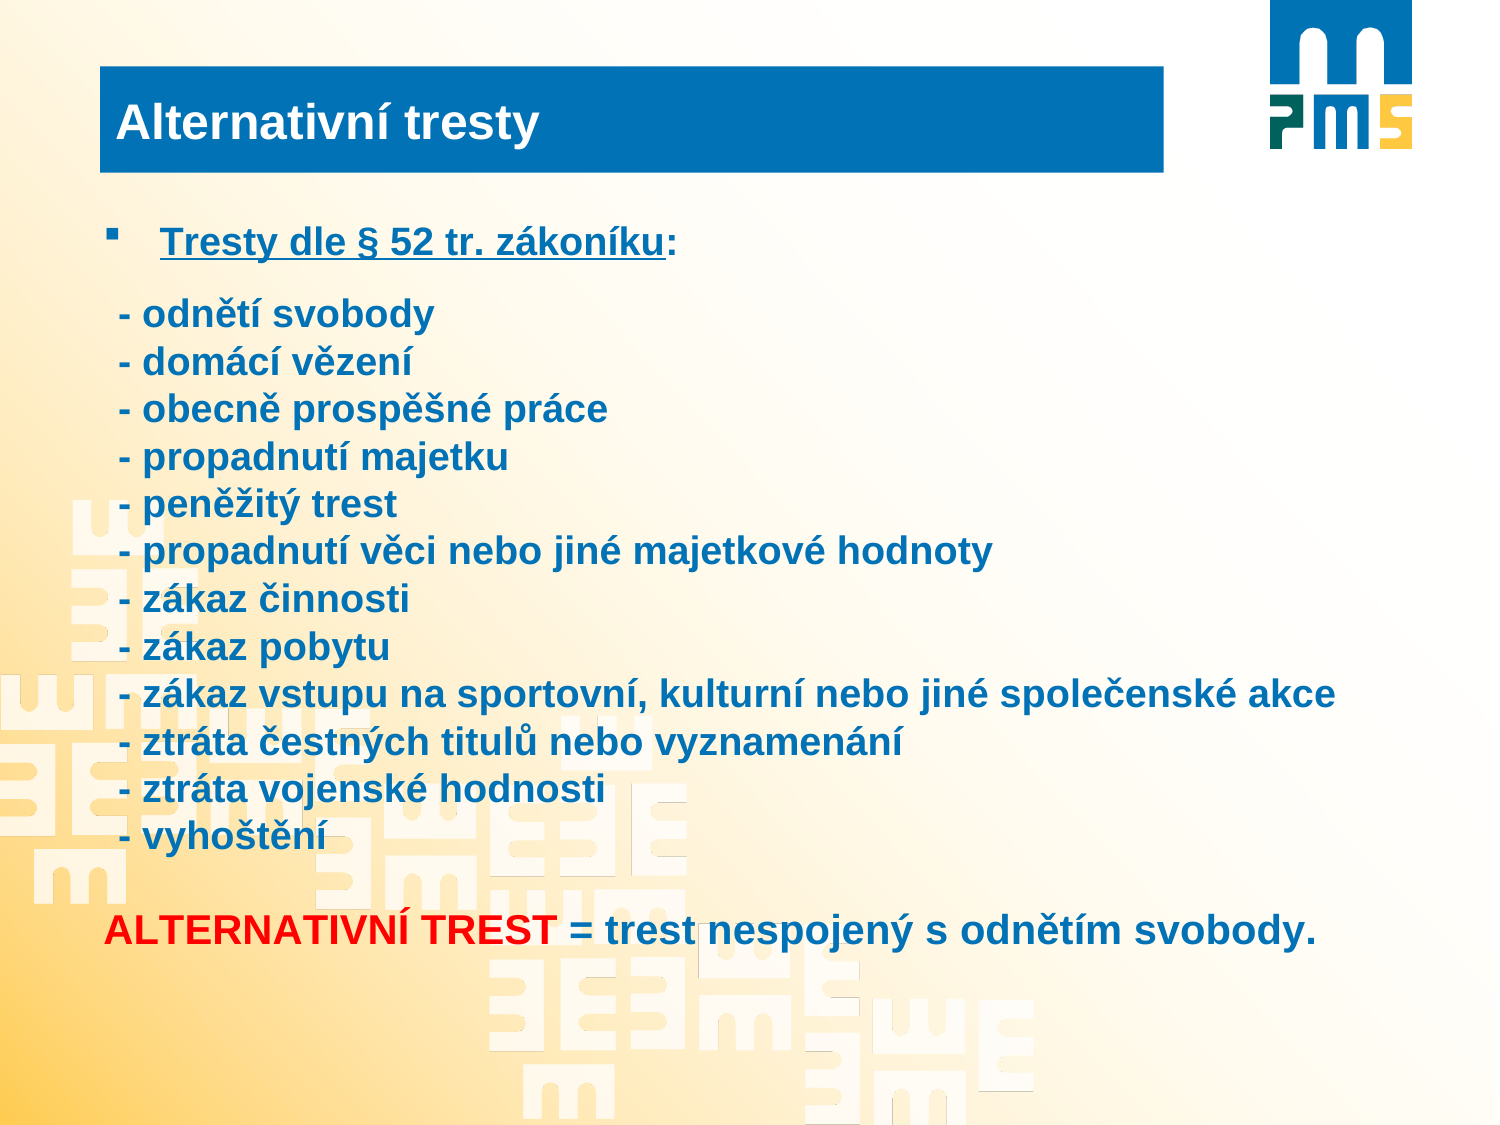

# Alternativní tresty
Tresty dle § 52 tr. zákoníku:
- odnětí svobody
- domácí vězení
- obecně prospěšné práce
- propadnutí majetku
- peněžitý trest
- propadnutí věci nebo jiné majetkové hodnoty
- zákaz činnosti
- zákaz pobytu
- zákaz vstupu na sportovní, kulturní nebo jiné společenské akce
- ztráta čestných titulů nebo vyznamenání
- ztráta vojenské hodnosti
- vyhoštění
ALTERNATIVNÍ TREST = trest nespojený s odnětím svobody.